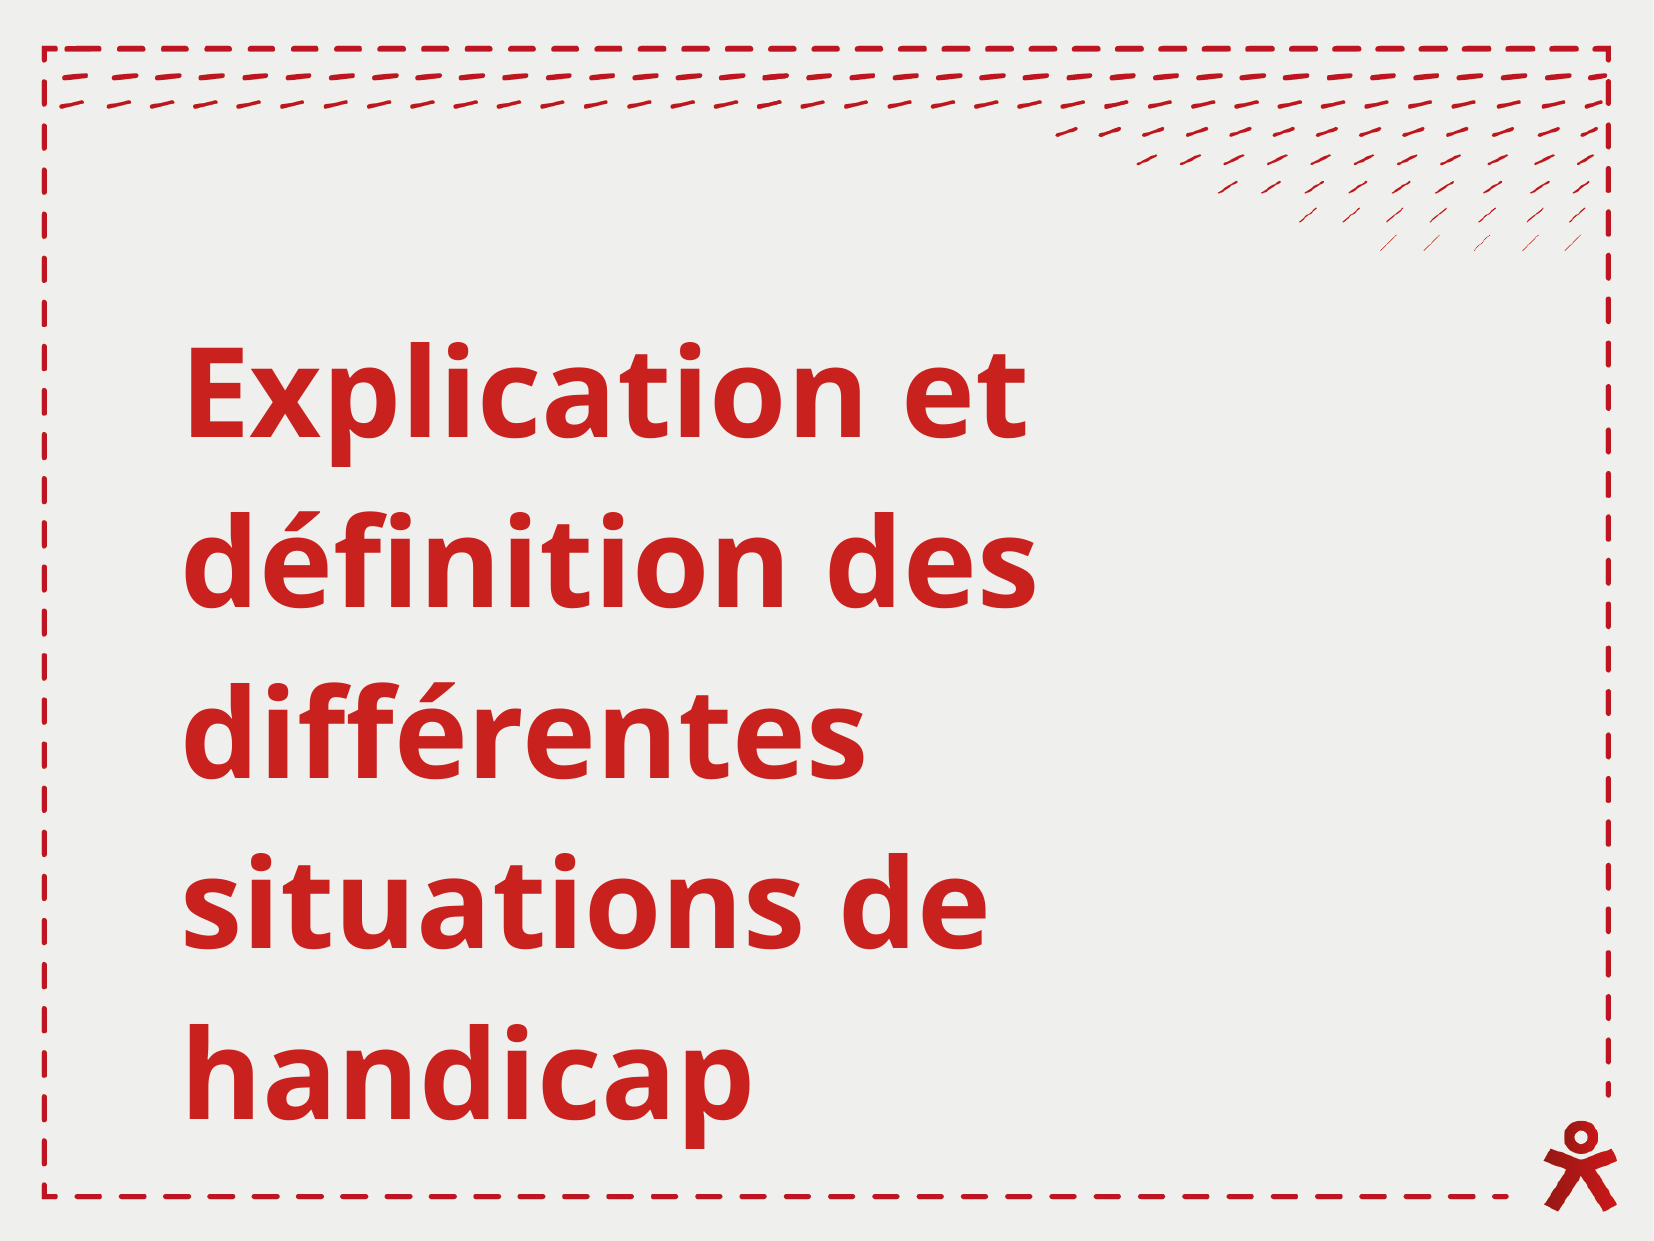

Explication et définition des différentes situations de handicap